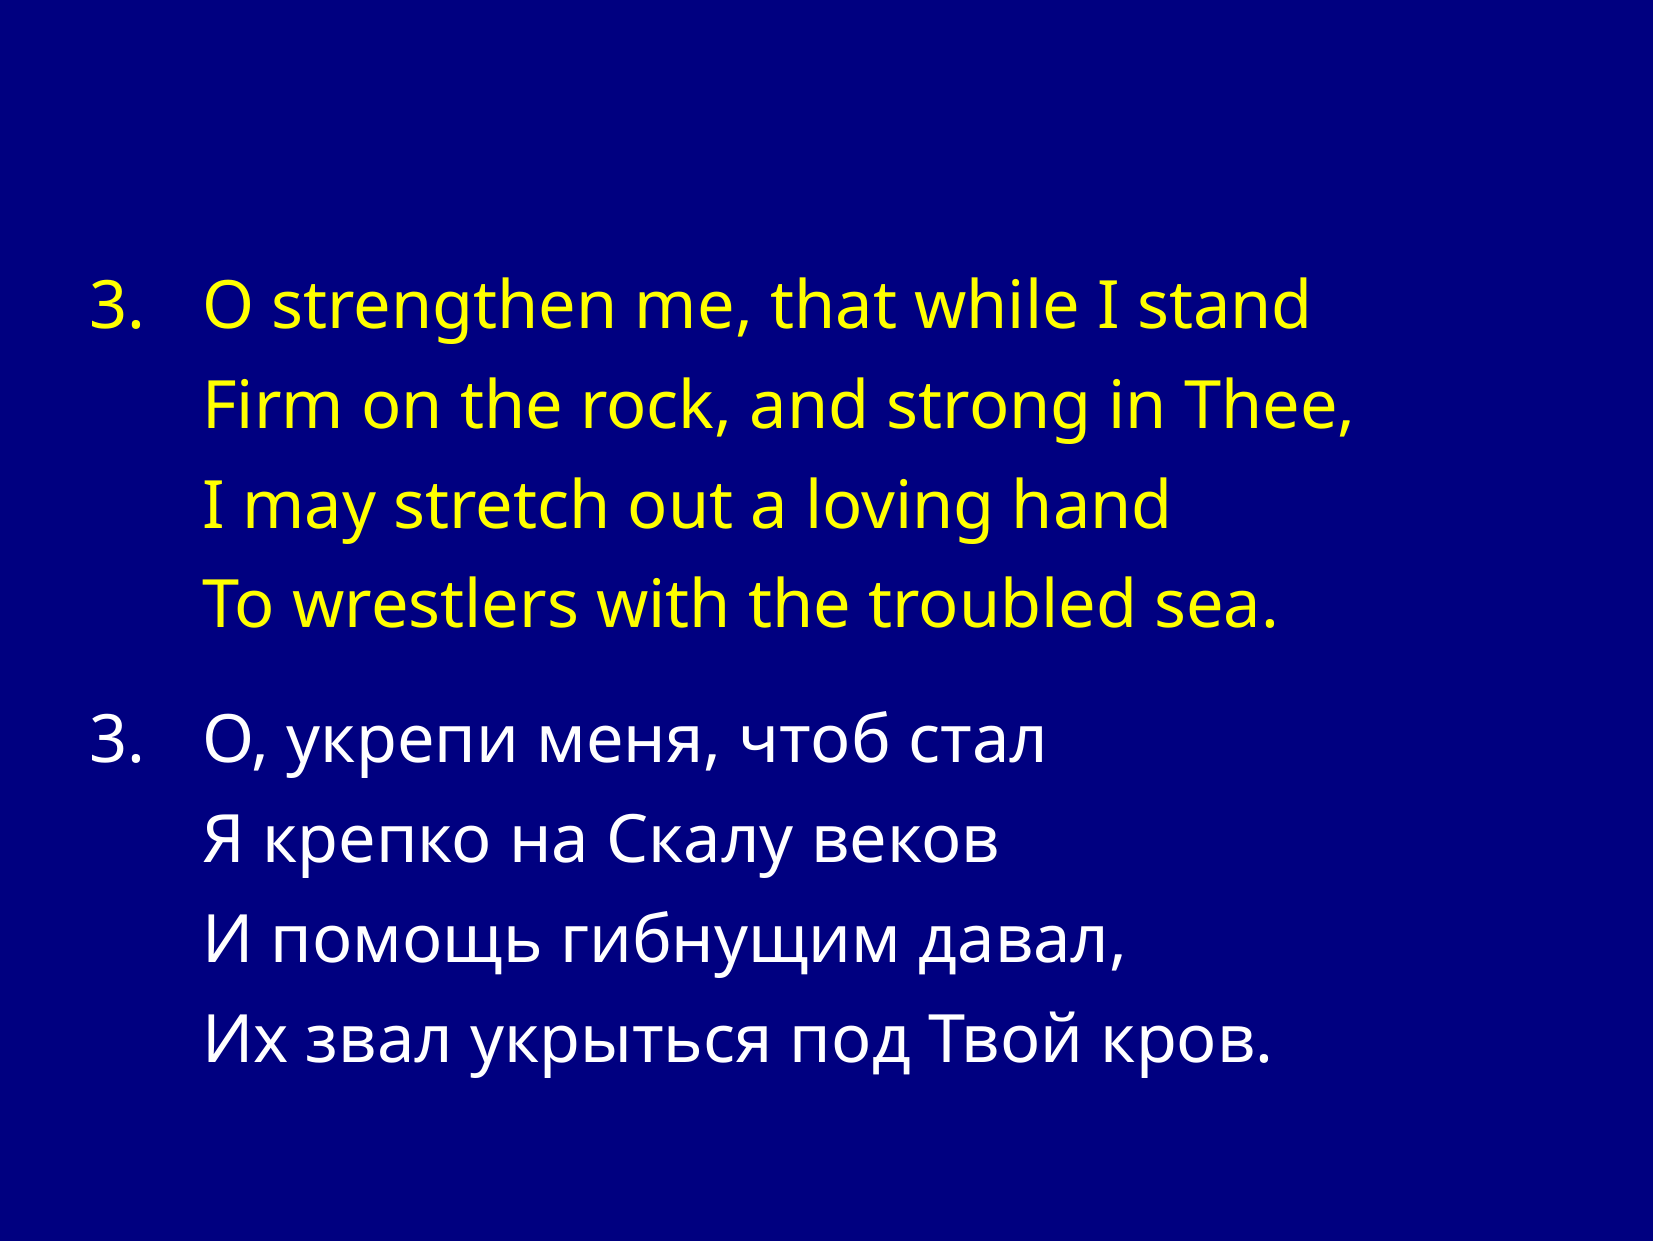

3.	O strengthen me, that while I stand
	Firm on the rock, and strong in Thee,
	I may stretch out a loving hand
	To wrestlers with the troubled sea.
3.	О, укрепи меня, чтоб стал
	Я крепко на Скалу веков
	И помощь гибнущим давал,
	Их звал укрыться под Твой кров.